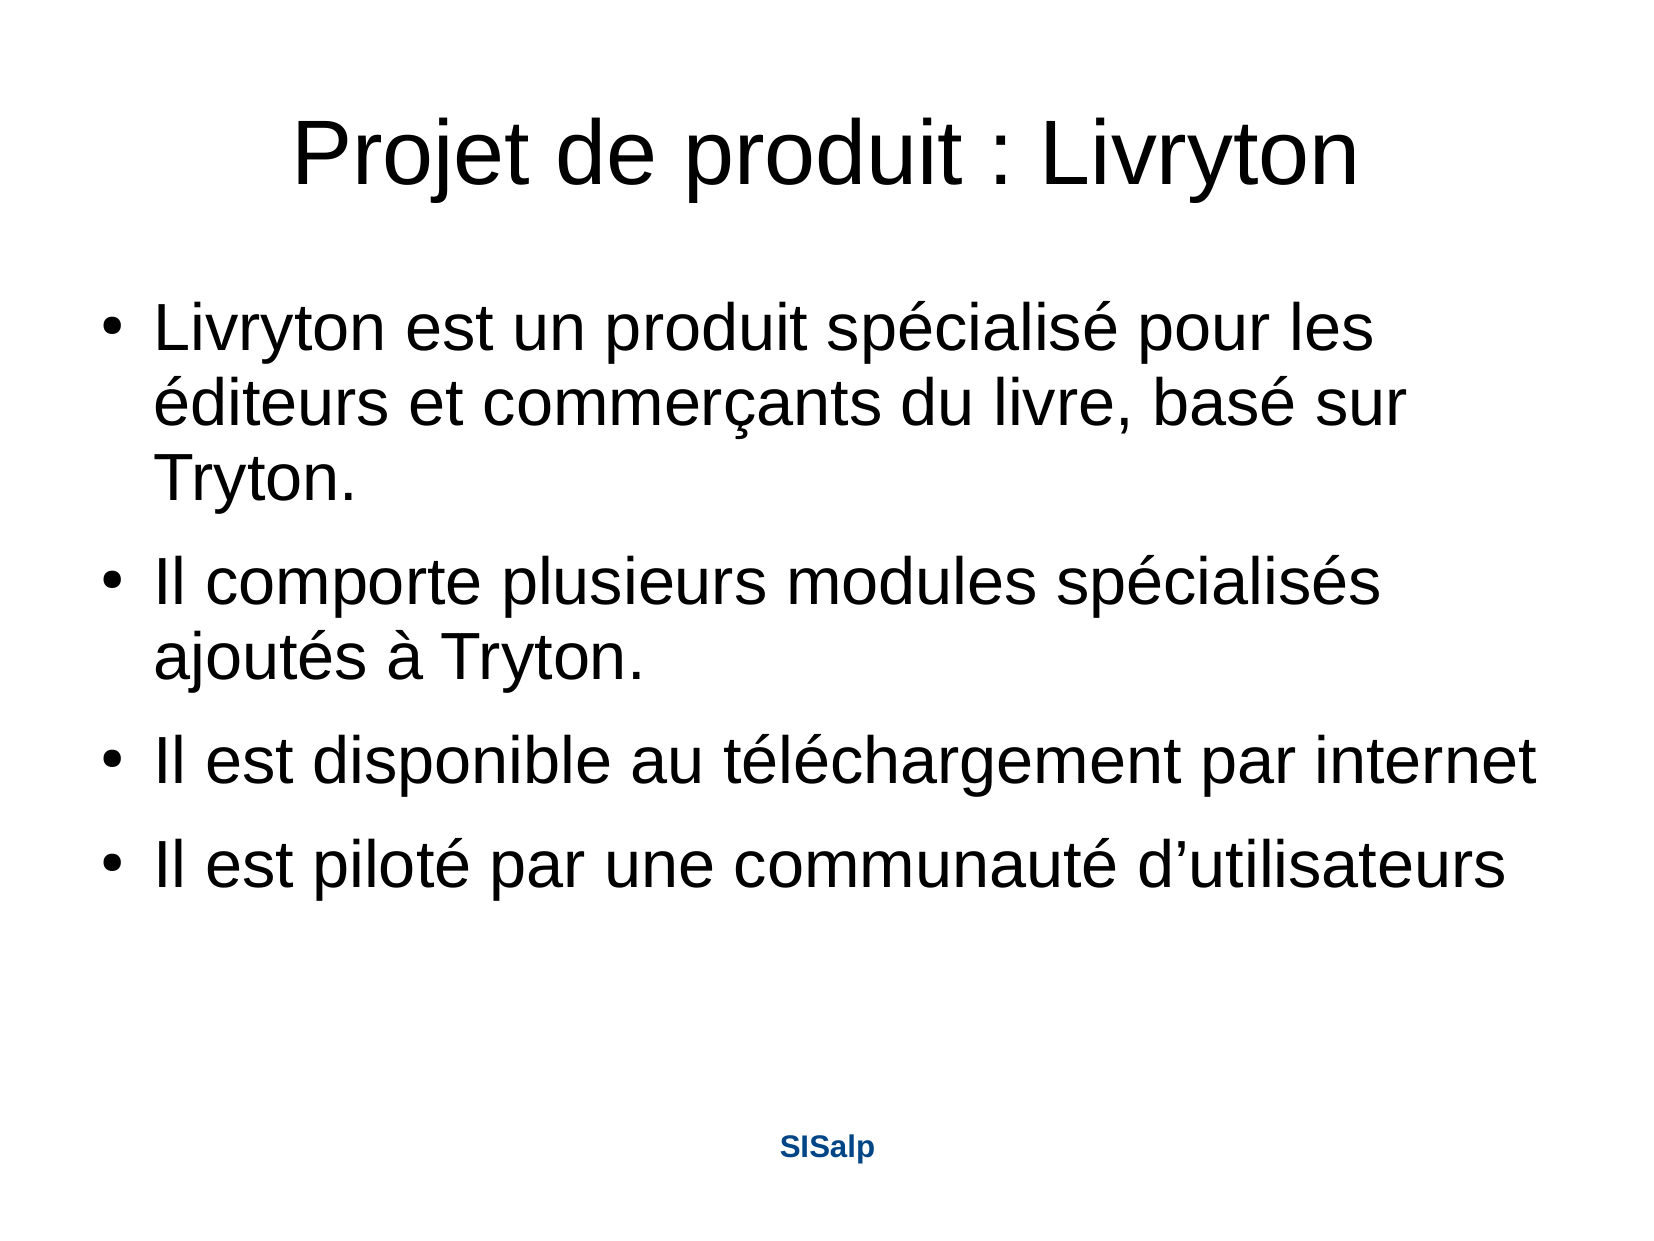

# Projet de produit : Livryton
Livryton est un produit spécialisé pour les éditeurs et commerçants du livre, basé sur Tryton.
Il comporte plusieurs modules spécialisés ajoutés à Tryton.
Il est disponible au téléchargement par internet
Il est piloté par une communauté d’utilisateurs